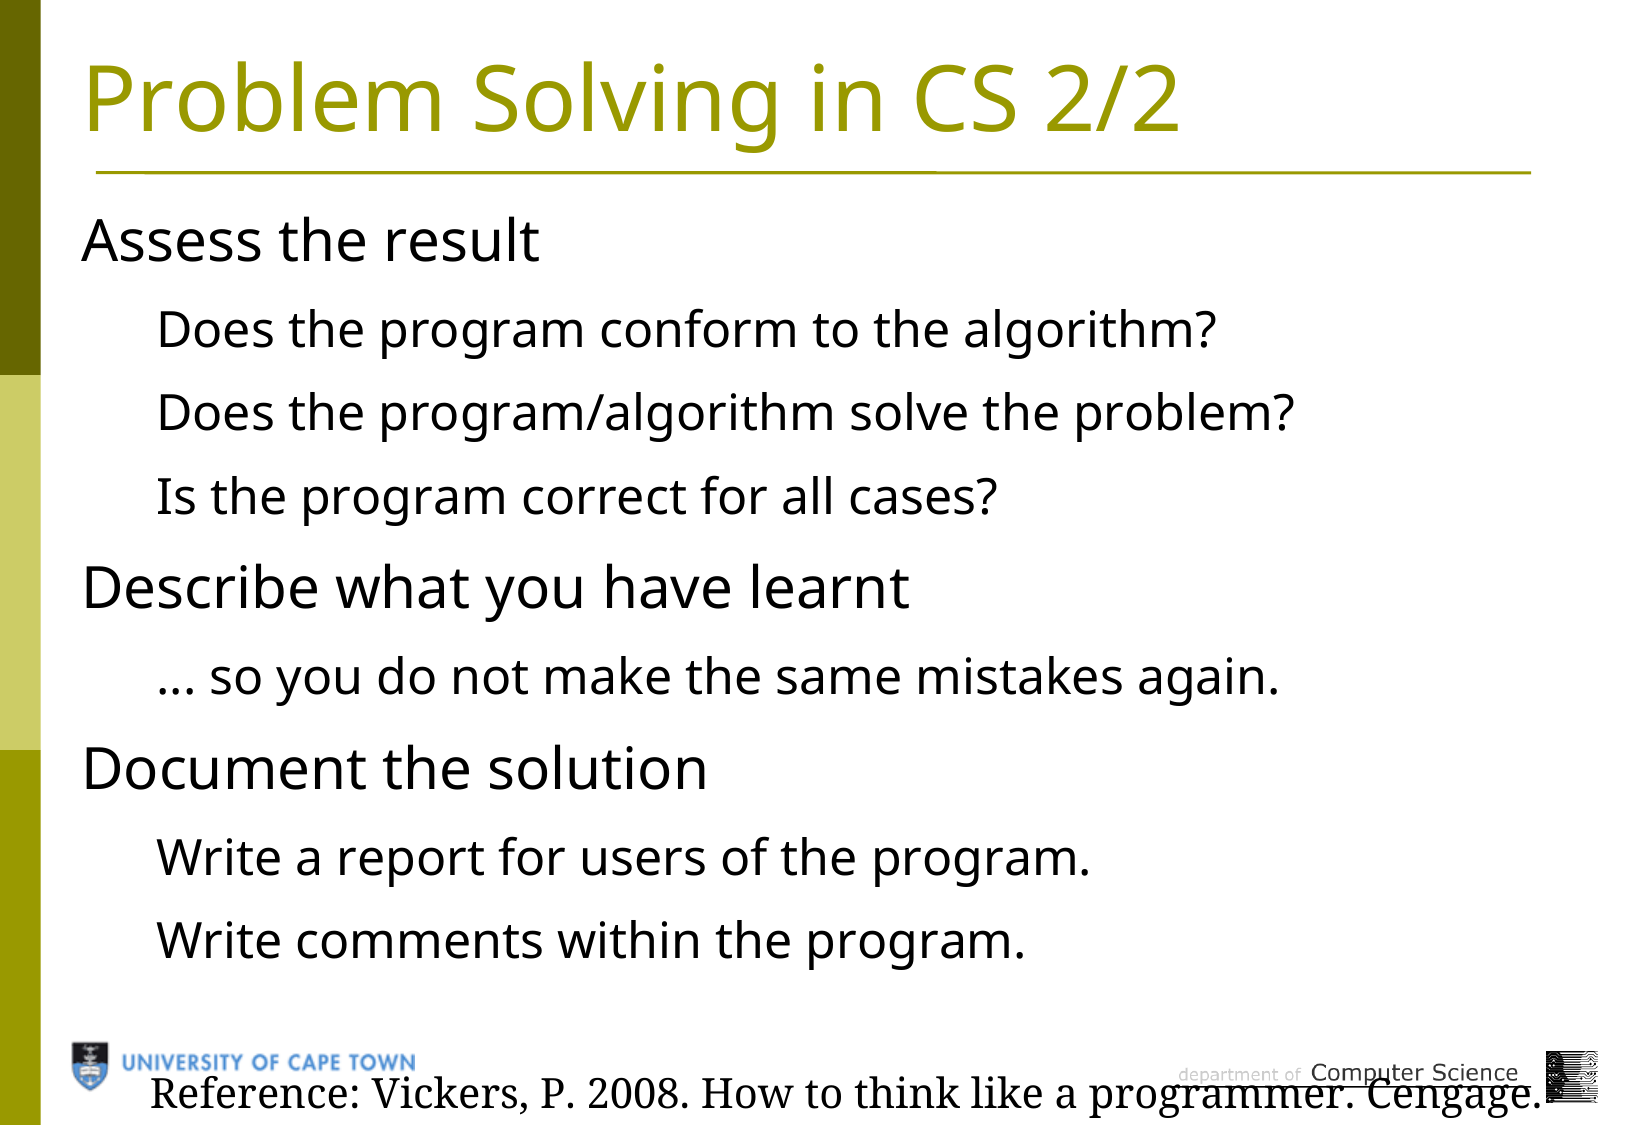

# Problem Solving in CS 2/2
Assess the result
Does the program conform to the algorithm?
Does the program/algorithm solve the problem?
Is the program correct for all cases?
Describe what you have learnt
... so you do not make the same mistakes again.
Document the solution
Write a report for users of the program.
Write comments within the program.
Reference: Vickers, P. 2008. How to think like a programmer. Cengage.